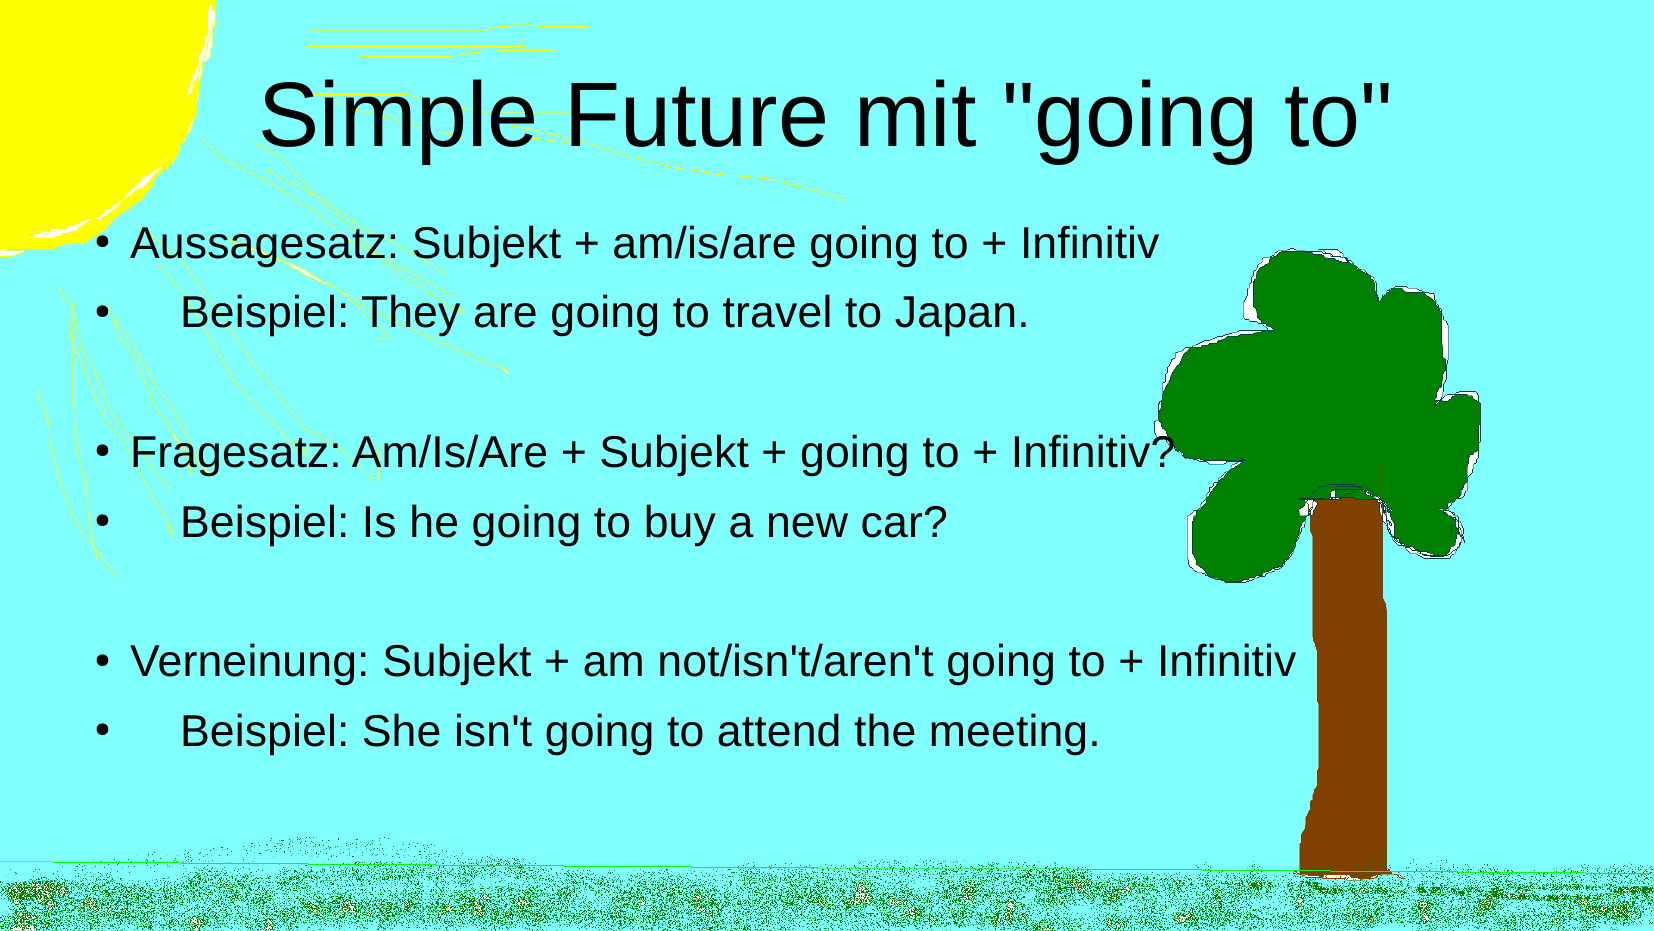

# Simple Future mit "going to"
Aussagesatz: Subjekt + am/is/are going to + Infinitiv
 Beispiel: They are going to travel to Japan.
Fragesatz: Am/Is/Are + Subjekt + going to + Infinitiv?
 Beispiel: Is he going to buy a new car?
Verneinung: Subjekt + am not/isn't/aren't going to + Infinitiv
 Beispiel: She isn't going to attend the meeting.